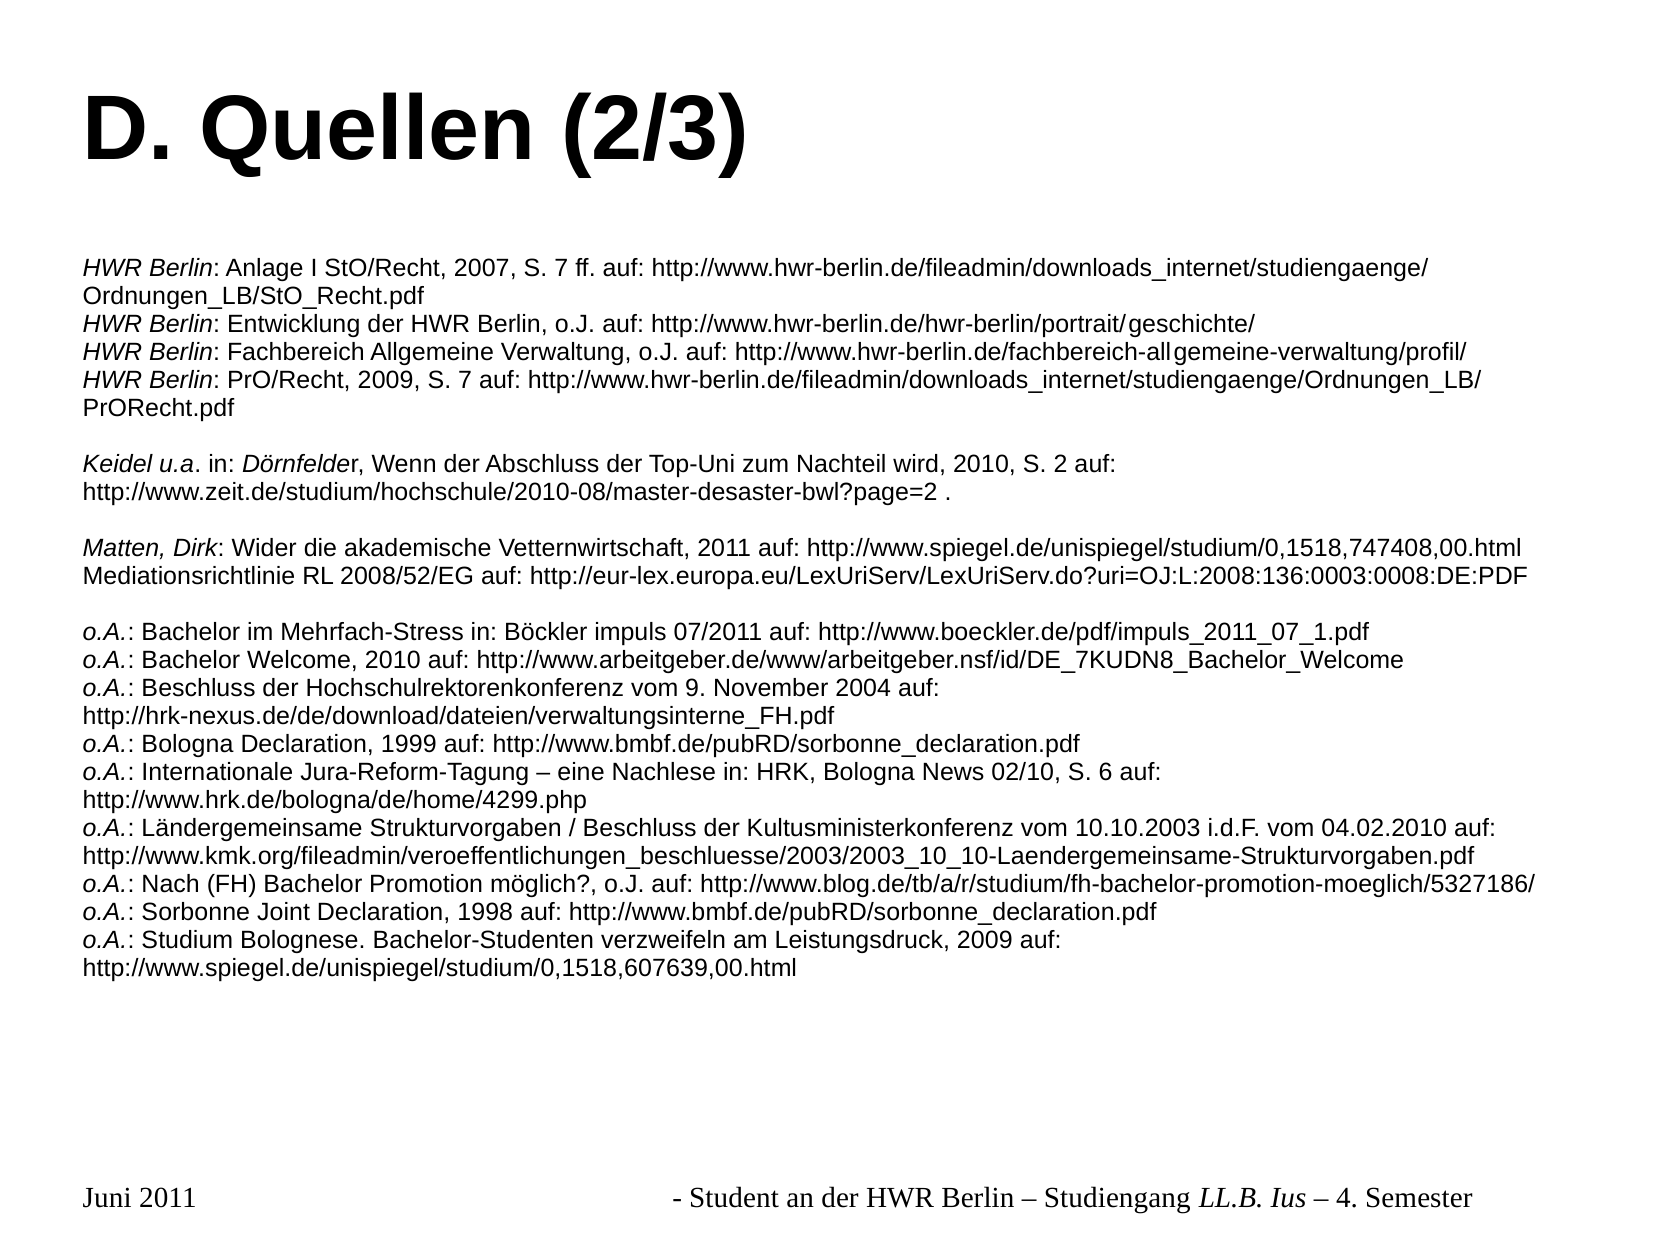

# D. Quellen (2/3)
HWR Berlin: Anlage I StO/Recht, 2007, S. 7 ff. auf: http://www.hwr-berlin.de/fileadmin/downloads_internet/studiengaenge/Ordnungen_LB/StO_Recht.pdf
HWR Berlin: Entwicklung der HWR Berlin, o.J. auf: http://www.hwr-berlin.de/hwr-berlin/portrait/­ge­schichte/
HWR Berlin: Fachbereich Allgemeine Verwaltung, o.J. auf: http://www.hwr-berlin.de/fachbereich-all­gemeine-verwaltung/profil/
HWR Berlin: PrO/Recht, 2009, S. 7 auf: http://www.hwr-berlin.de/fileadmin/downloads_internet/studiengaenge/Ordnungen_LB/PrORecht.pdf
Keidel u.a. in: Dörnfelder, Wenn der Abschluss der Top-Uni zum Nachteil wird, 2010, S. 2 auf: http://www.zeit.de/studium/hochschule/2010-08/master-desaster-bwl?page=2 .
Matten, Dirk: Wider die akademische Vetternwirtschaft, 2011 auf: http://www.spiegel.de/unispiegel/studium/0,1518,747408,00.html
Mediationsrichtlinie RL 2008/52/EG auf: http://eur-lex.europa.eu/LexUriServ/LexUriServ.do?uri=OJ:L:2008:136:0003:0008:DE:PDF
o.A.: Bachelor im Mehrfach-Stress in: Böckler impuls 07/2011 auf: http://www.boeckler.de/pdf/impuls_2011_07_1.pdf
o.A.: Bachelor Welcome, 2010 auf: http://www.arbeitgeber.de/www/arbeitgeber.nsf/id/DE_7KUDN8_Bachelor_Welcome
o.A.: Beschluss der Hochschulrektorenkonferenz vom 9. November 2004 auf: http://hrk-nexus.de/de/download/dateien/verwaltungsinterne_FH.pdf
o.A.: Bologna Declaration, 1999 auf: http://www.bmbf.de/pubRD/sorbonne_declaration.pdf
o.A.: Internationale Jura-Reform-Tagung – eine Nachlese in: HRK, Bologna News 02/10, S. 6 auf: http://www.hrk.de/bologna/de/home/4299.php
o.A.: Ländergemeinsame Strukturvorgaben / Beschluss der Kultusministerkonferenz vom 10.10.2003 i.d.F. vom 04.02.2010 auf: http://www.kmk.org/fileadmin/veroeffentlichungen_beschluesse/2003/2003_10_10-Laendergemeinsame-Strukturvorgaben.pdf
o.A.: Nach (FH) Bachelor Promotion möglich?, o.J. auf: http://www.blog.de/tb/a/r/studium/fh-bachelor-promotion-moeglich/5327186/
o.A.: Sorbonne Joint Declaration, 1998 auf: http://www.bmbf.de/pubRD/sorbonne_declaration.pdf
o.A.: Studium Bolognese. Bachelor-Studenten verzweifeln am Leistungsdruck, 2009 auf: http://www.spiegel.de/unispiegel/studium/0,1518,607639,00.html